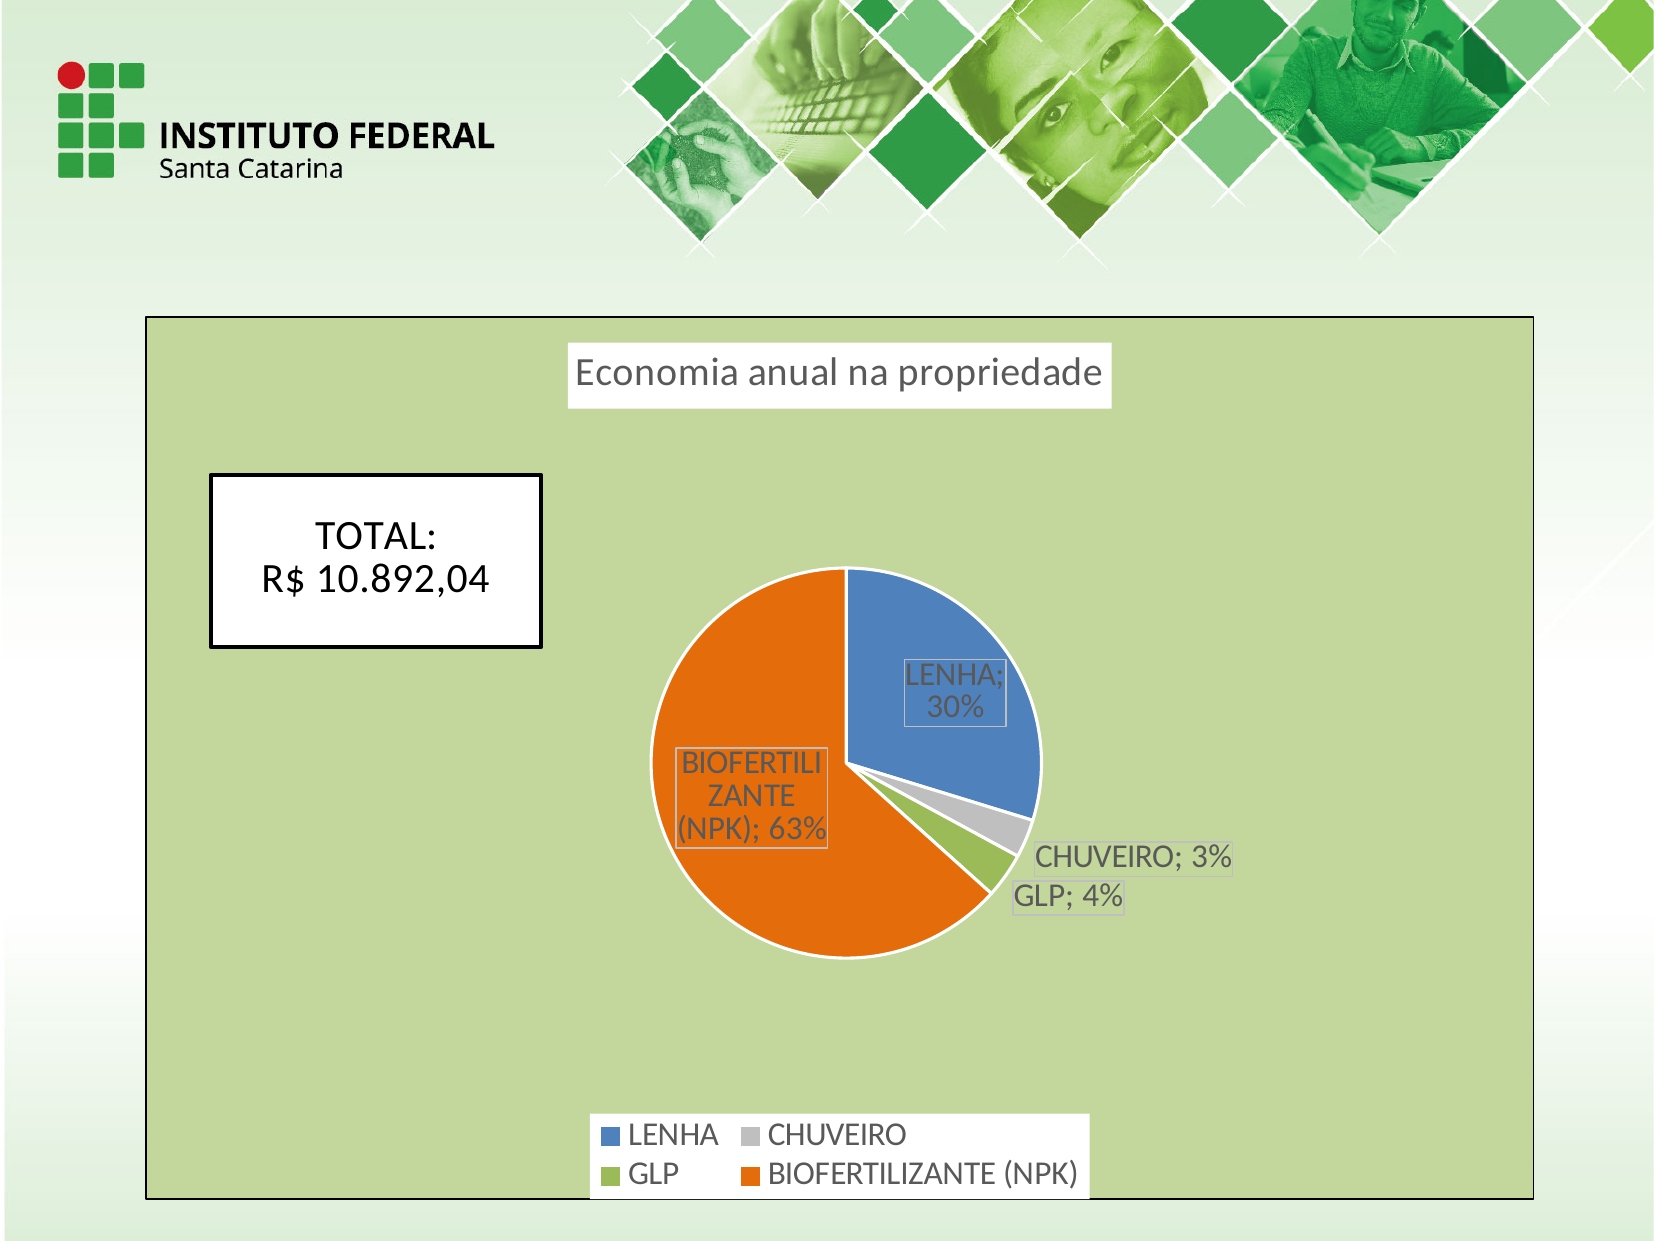

### Chart: Economia anual na propriedade
| Category | |
|---|---|
| LENHA | 3240.0 |
| CHUVEIRO | 345.6 |
| GLP | 407.94 |
| BIOFERTILIZANTE (NPK) | 6898.5 |